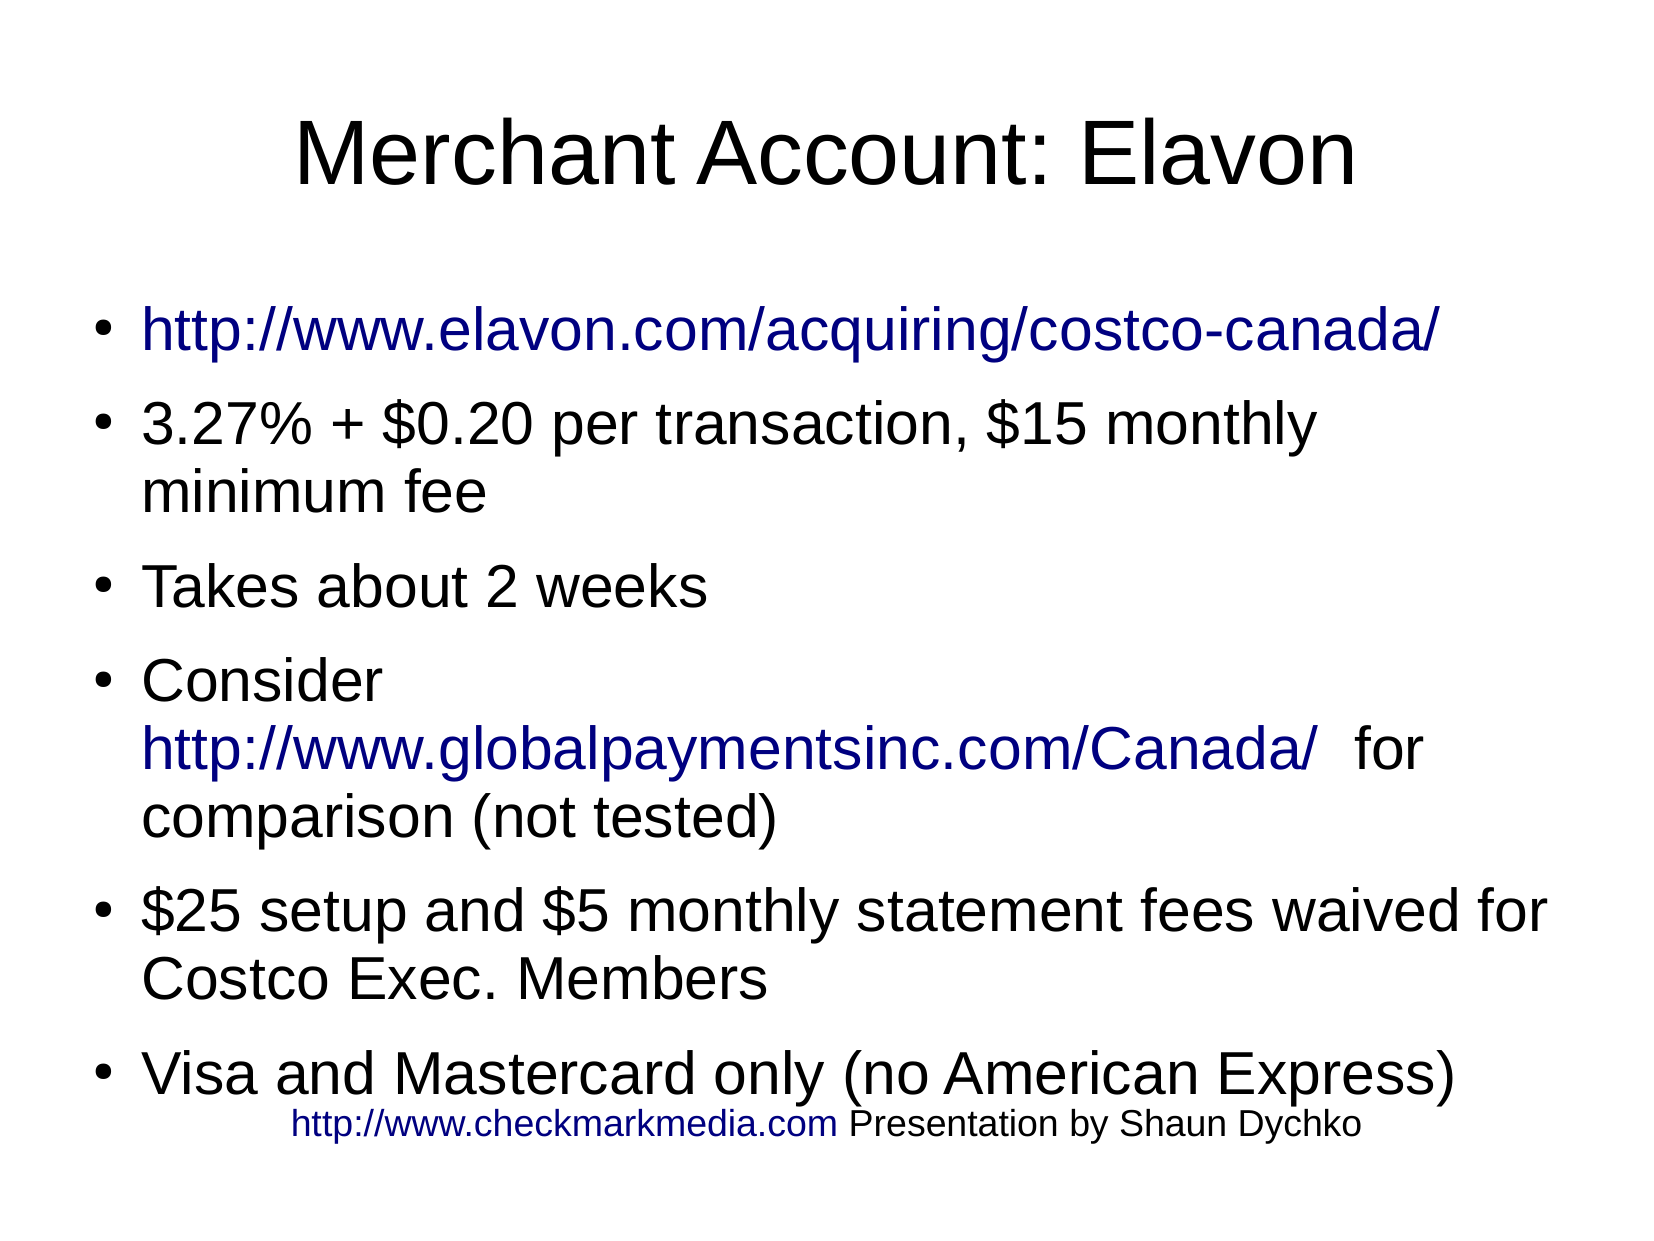

# Merchant Account: Elavon
http://www.elavon.com/acquiring/costco-canada/
3.27% + $0.20 per transaction, $15 monthly minimum fee
Takes about 2 weeks
Consider http://www.globalpaymentsinc.com/Canada/ for comparison (not tested)
$25 setup and $5 monthly statement fees waived for Costco Exec. Members
Visa and Mastercard only (no American Express)
http://www.checkmarkmedia.com Presentation by Shaun Dychko